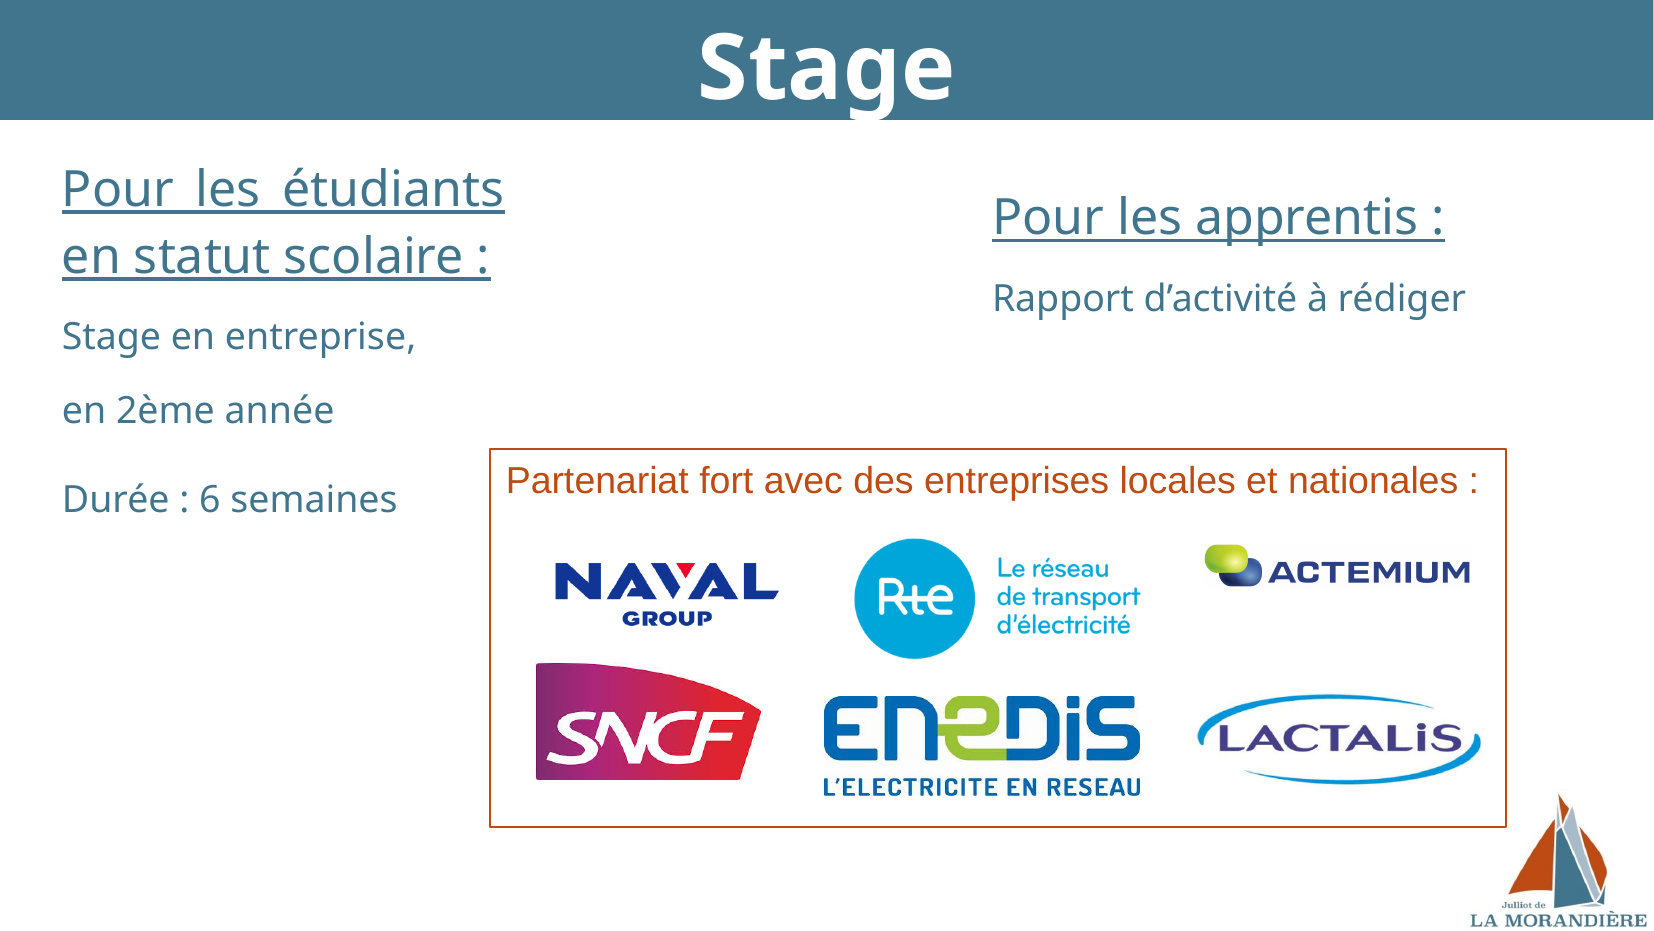

# Stage
Pour les étudiants en statut scolaire :
Stage en entreprise,
en 2ème année
Durée : 6 semaines
Pour les apprentis :
Rapport d’activité à rédiger
Partenariat fort avec des entreprises locales et nationales :